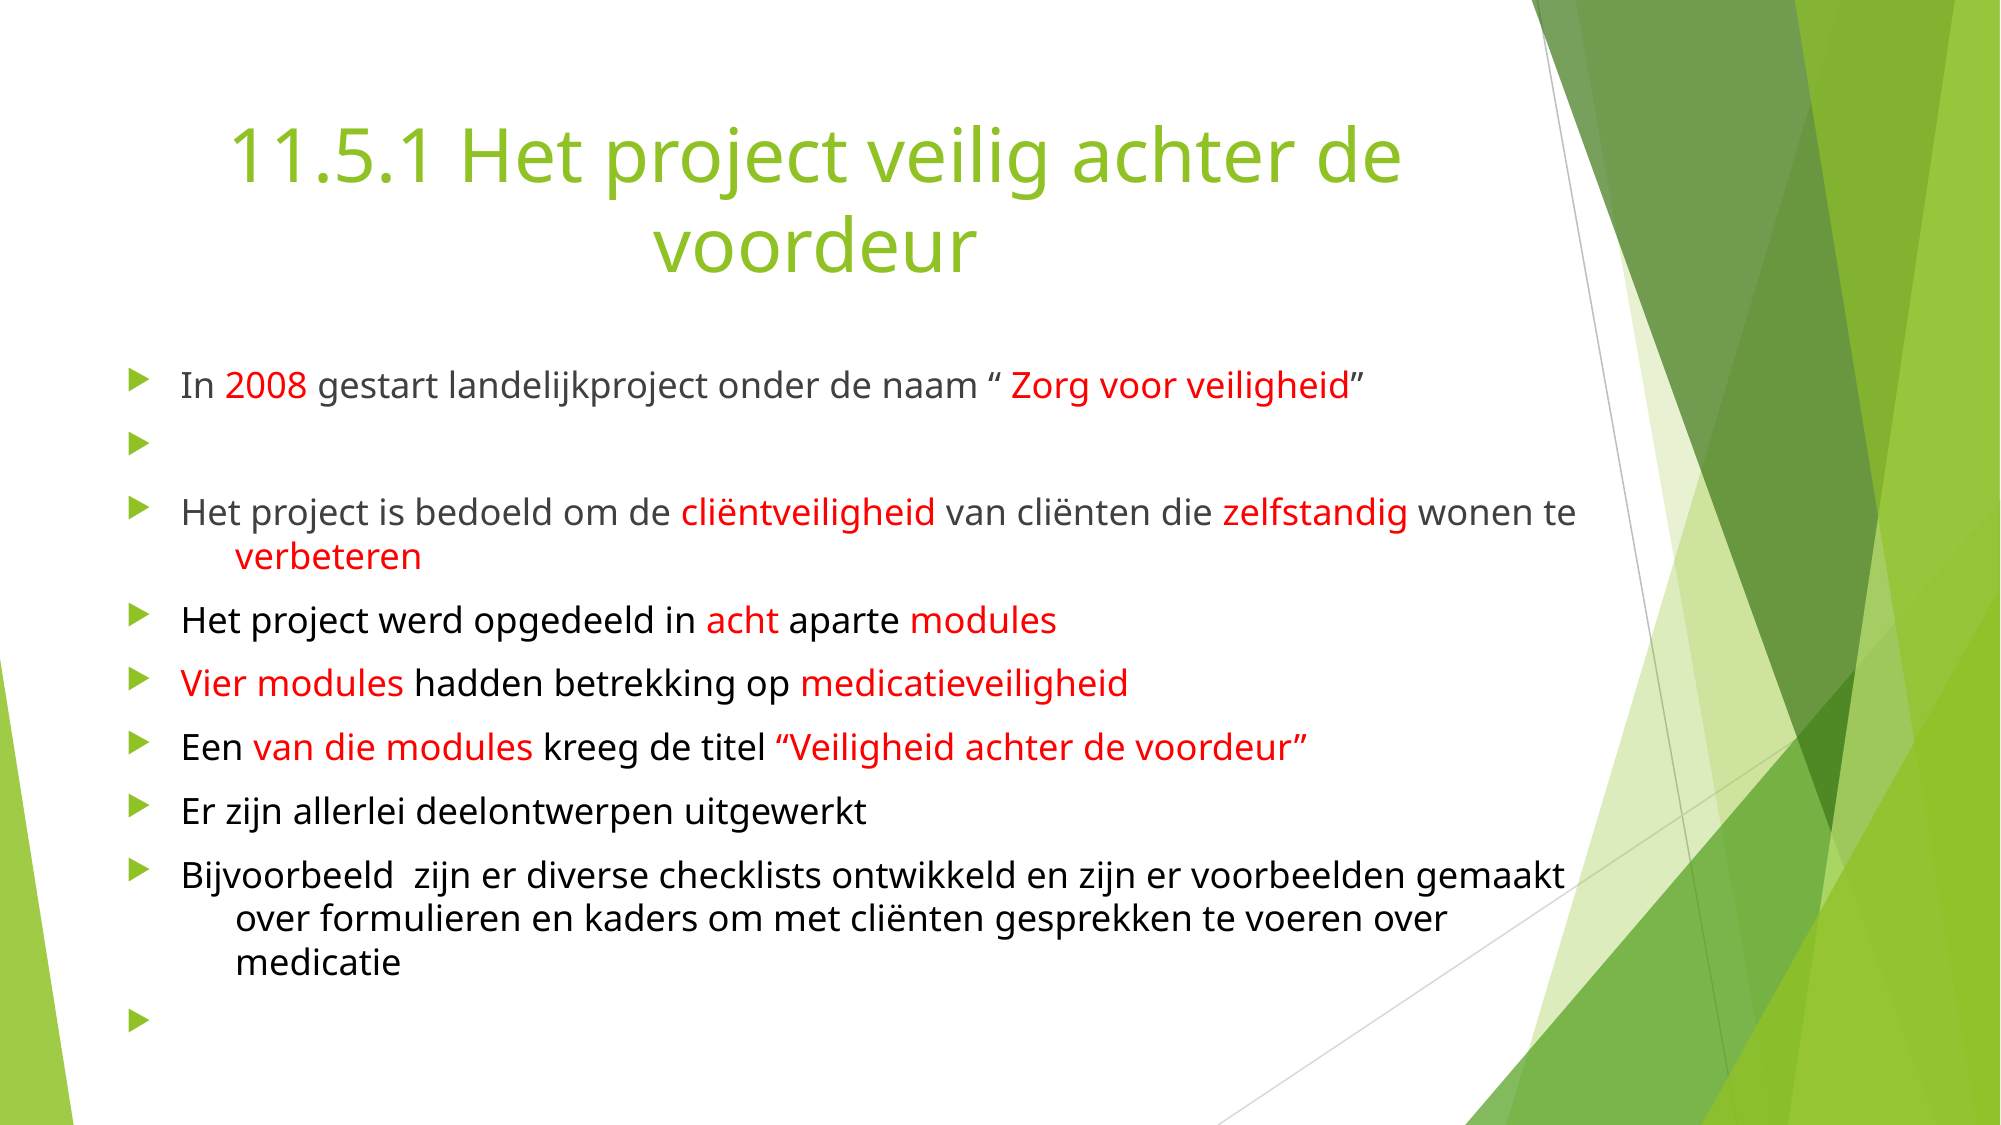

# 11.5.1 Het project veilig achter de voordeur
In 2008 gestart landelijkproject onder de naam “ Zorg voor veiligheid”
Het project is bedoeld om de cliëntveiligheid van cliënten die zelfstandig wonen te verbeteren
Het project werd opgedeeld in acht aparte modules
Vier modules hadden betrekking op medicatieveiligheid
Een van die modules kreeg de titel “Veiligheid achter de voordeur”
Er zijn allerlei deelontwerpen uitgewerkt
Bijvoorbeeld zijn er diverse checklists ontwikkeld en zijn er voorbeelden gemaakt over formulieren en kaders om met cliënten gesprekken te voeren over medicatie